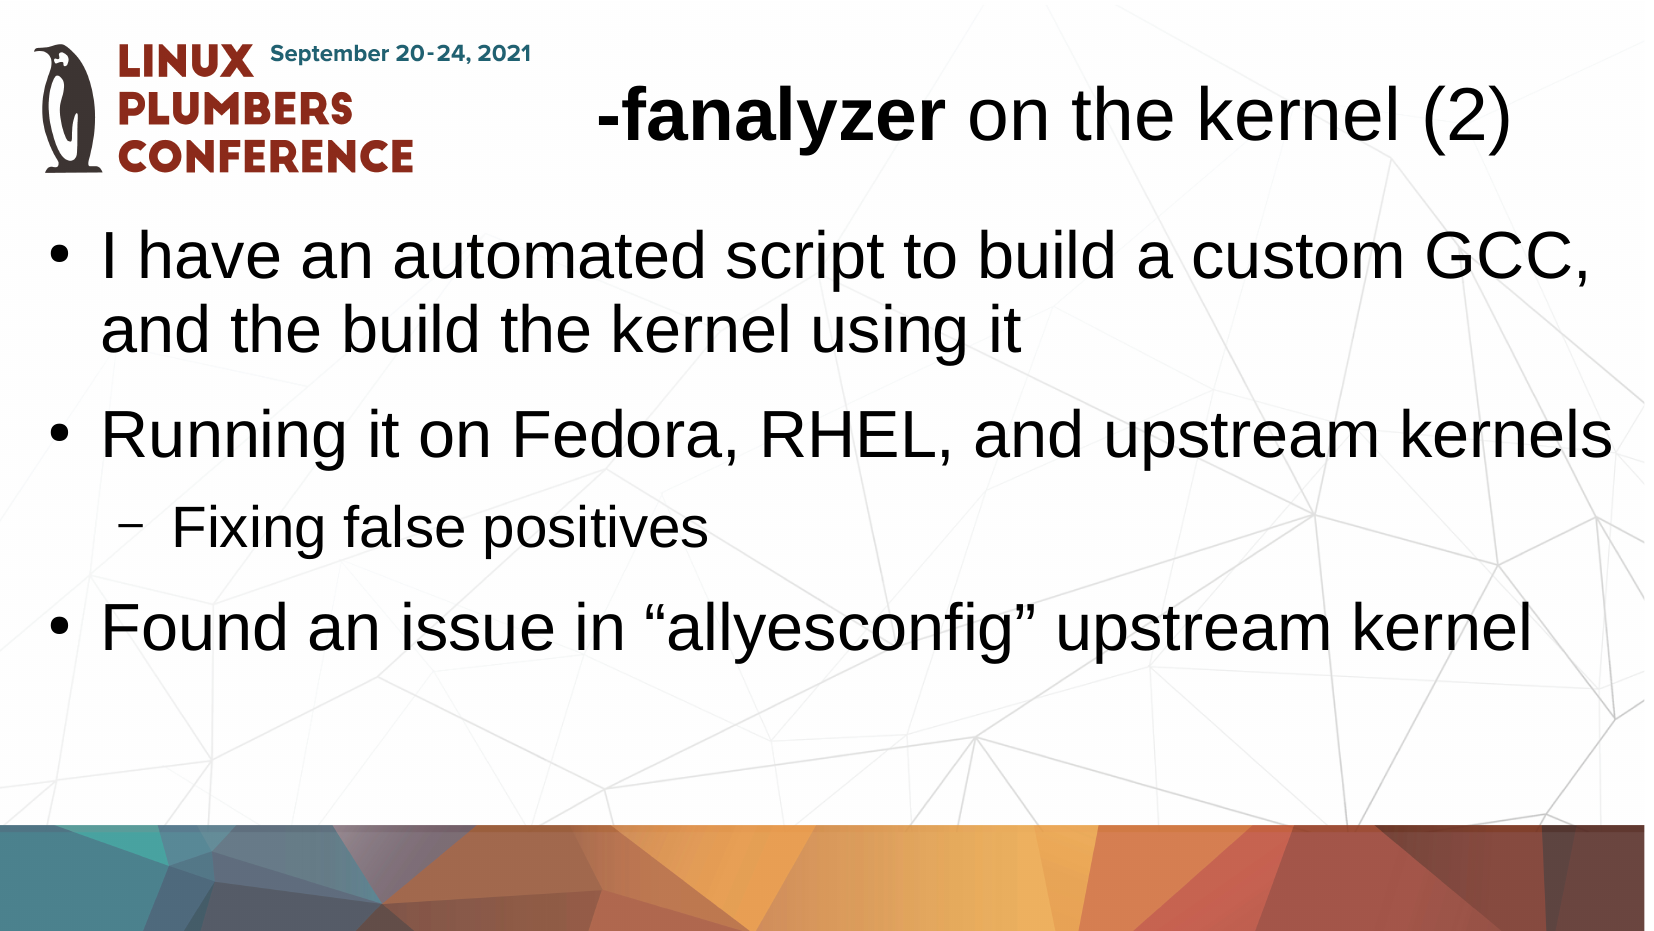

# -fanalyzer on the kernel (2)
I have an automated script to build a custom GCC, and the build the kernel using it
Running it on Fedora, RHEL, and upstream kernels
Fixing false positives
Found an issue in “allyesconfig” upstream kernel